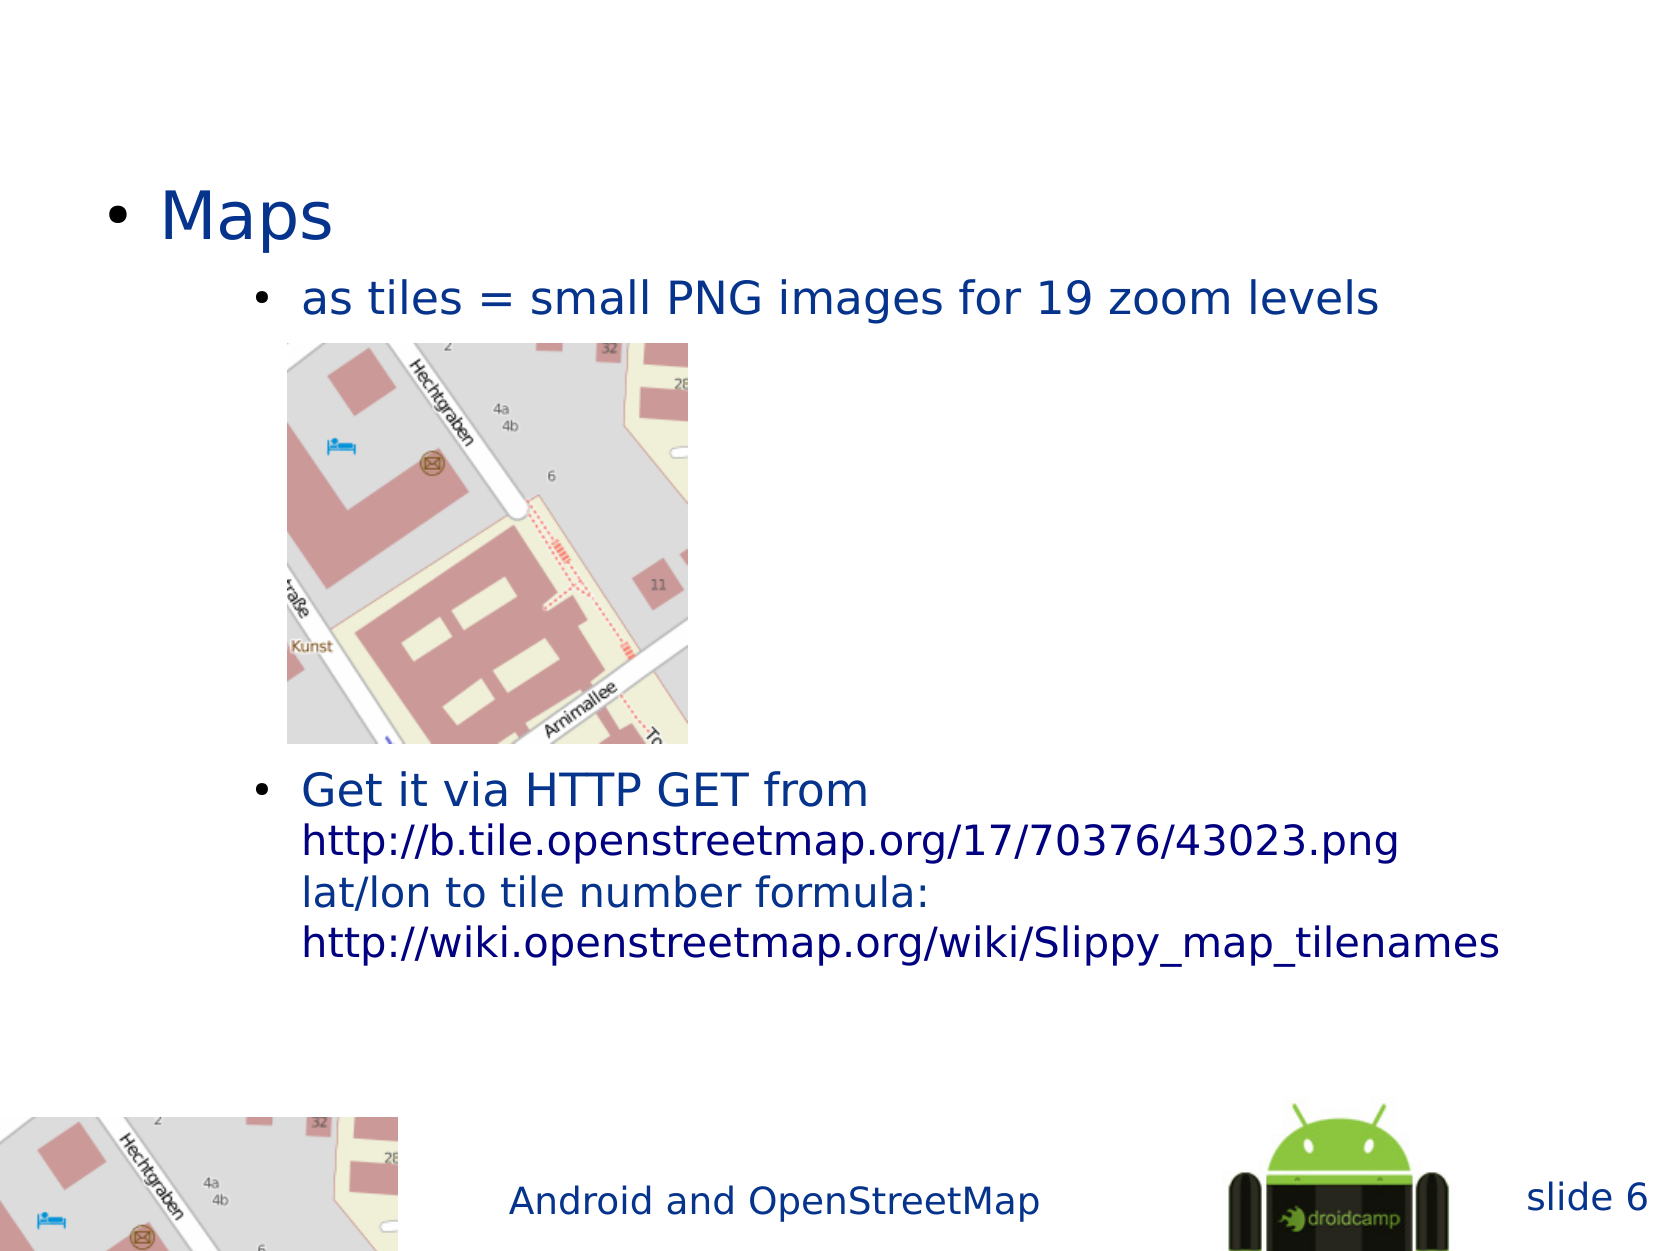

# Data provided by OSM
Maps
as tiles = small PNG images for 19 zoom levels
Get it via HTTP GET fromhttp://b.tile.openstreetmap.org/17/70376/43023.png
lat/lon to tile number formula: http://wiki.openstreetmap.org/wiki/Slippy_map_tilenames
6
Title (to be modified under View - Footer)